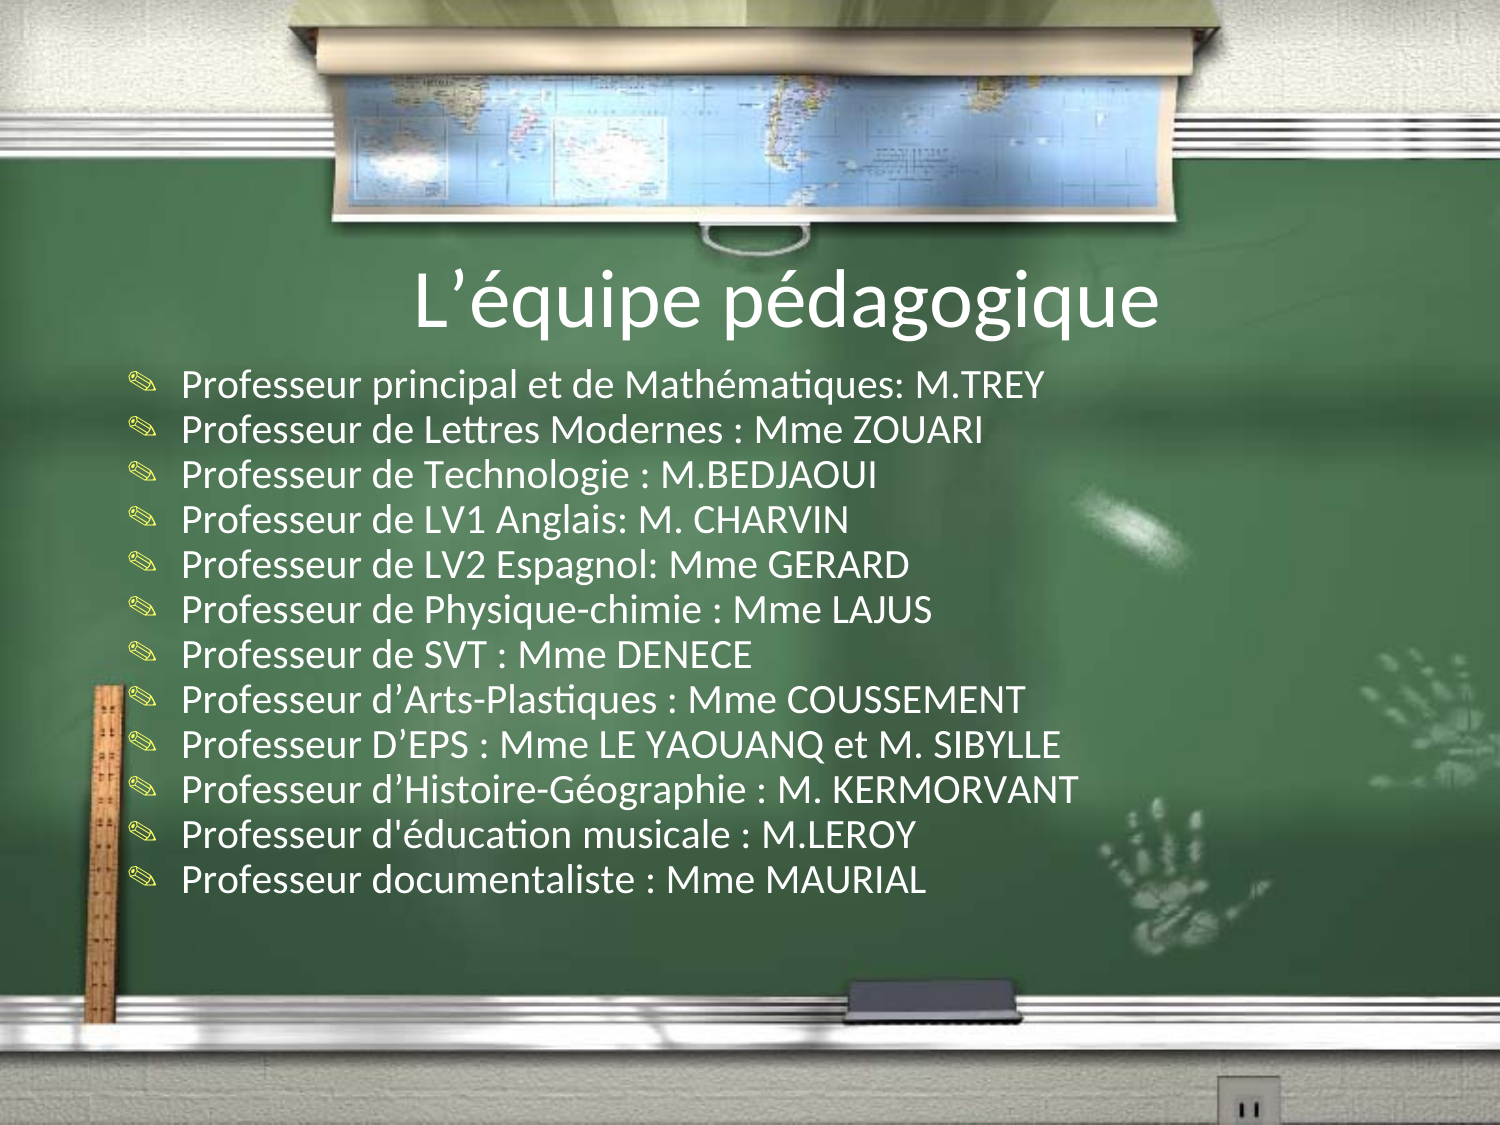

L’équipe pédagogique
Professeur principal et de Mathématiques: M.TREY
Professeur de Lettres Modernes : Mme ZOUARI
Professeur de Technologie : M.BEDJAOUI
Professeur de LV1 Anglais: M. CHARVIN
Professeur de LV2 Espagnol: Mme GERARD
Professeur de Physique-chimie : Mme LAJUS
Professeur de SVT : Mme DENECE
Professeur d’Arts-Plastiques : Mme COUSSEMENT
Professeur D’EPS : Mme LE YAOUANQ et M. SIBYLLE
Professeur d’Histoire-Géographie : M. KERMORVANT
Professeur d'éducation musicale : M.LEROY
Professeur documentaliste : Mme MAURIAL